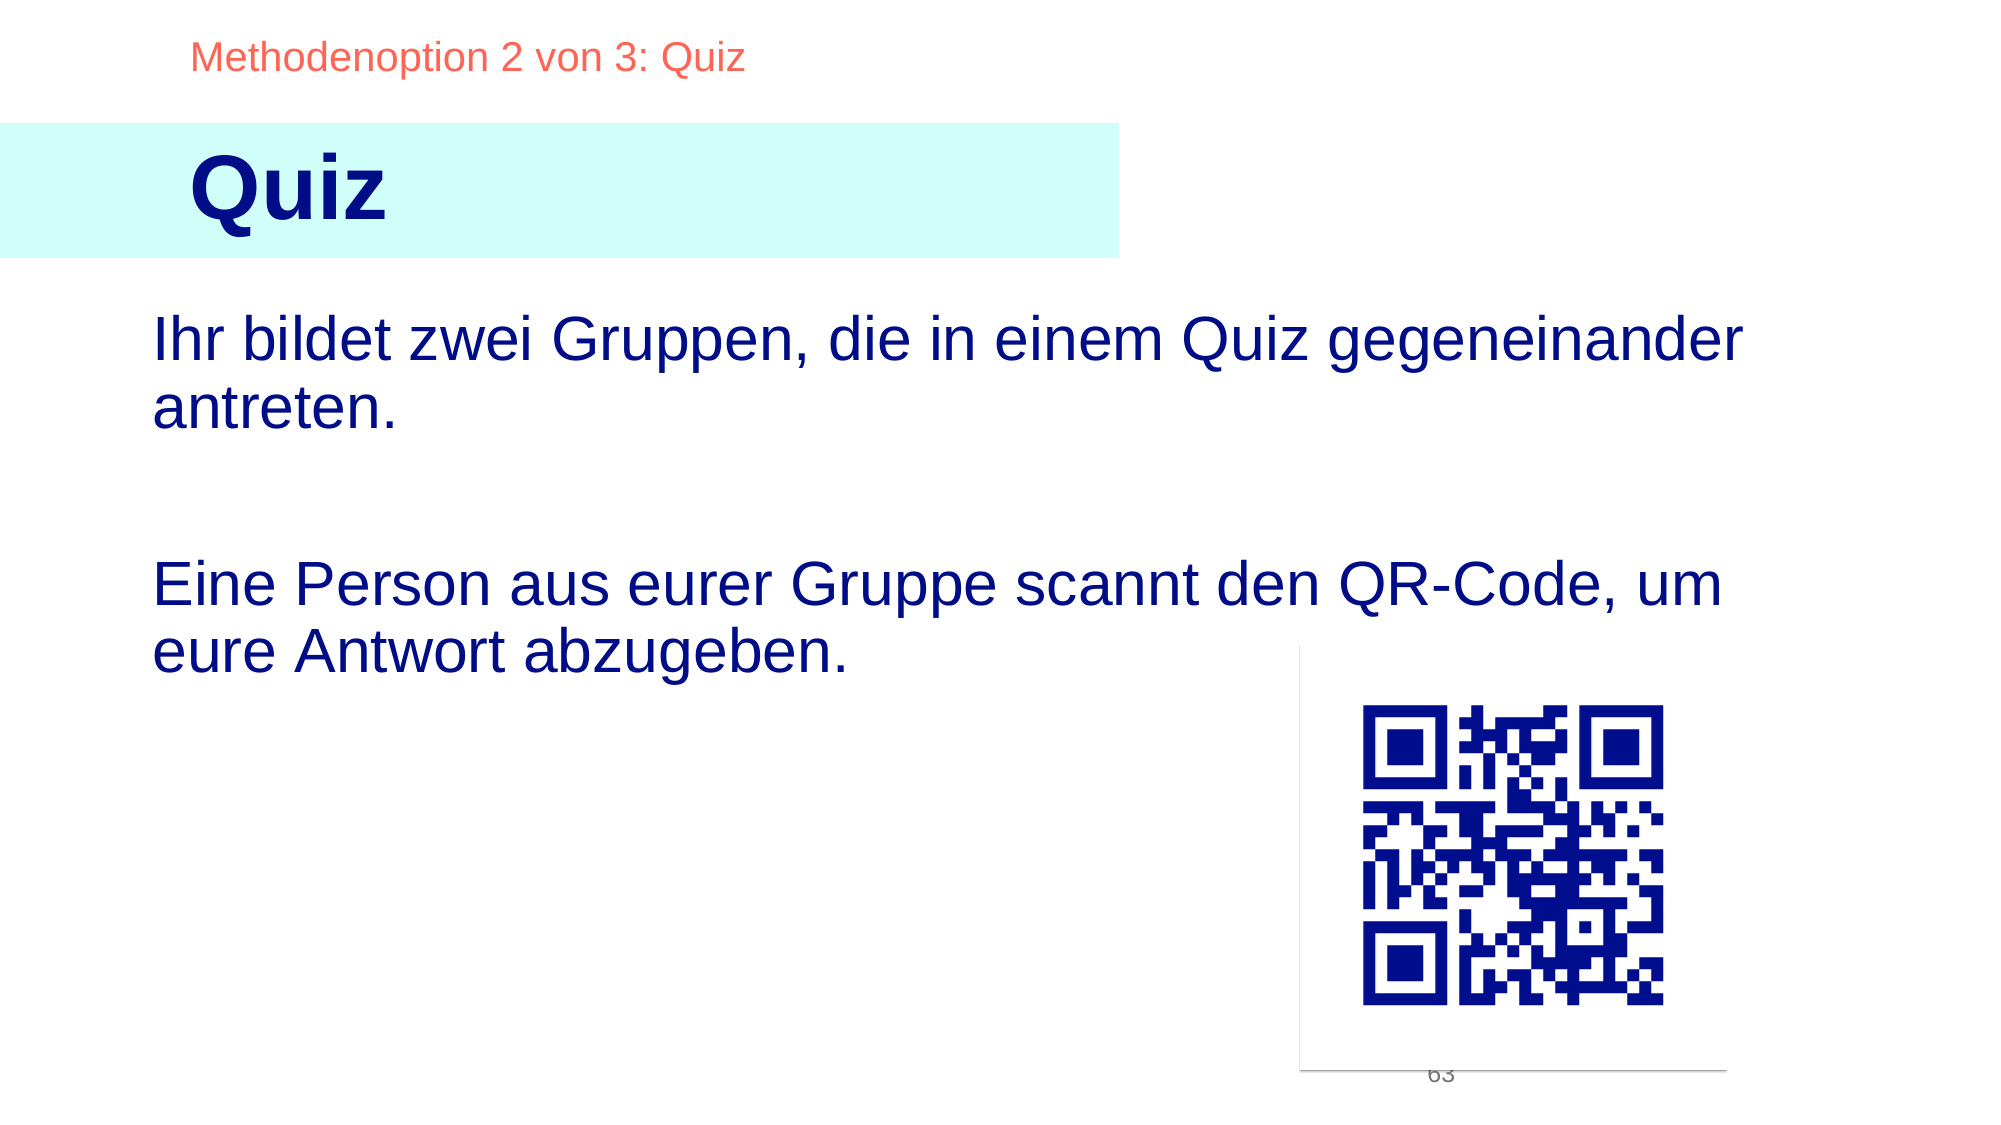

# Methodenoption 2 von 3: Quiz
Quiz
Ihr bildet zwei Gruppen, die in einem Quiz gegeneinander antreten.
Eine Person aus eurer Gruppe scannt den QR-Code, um eure Antwort abzugeben.